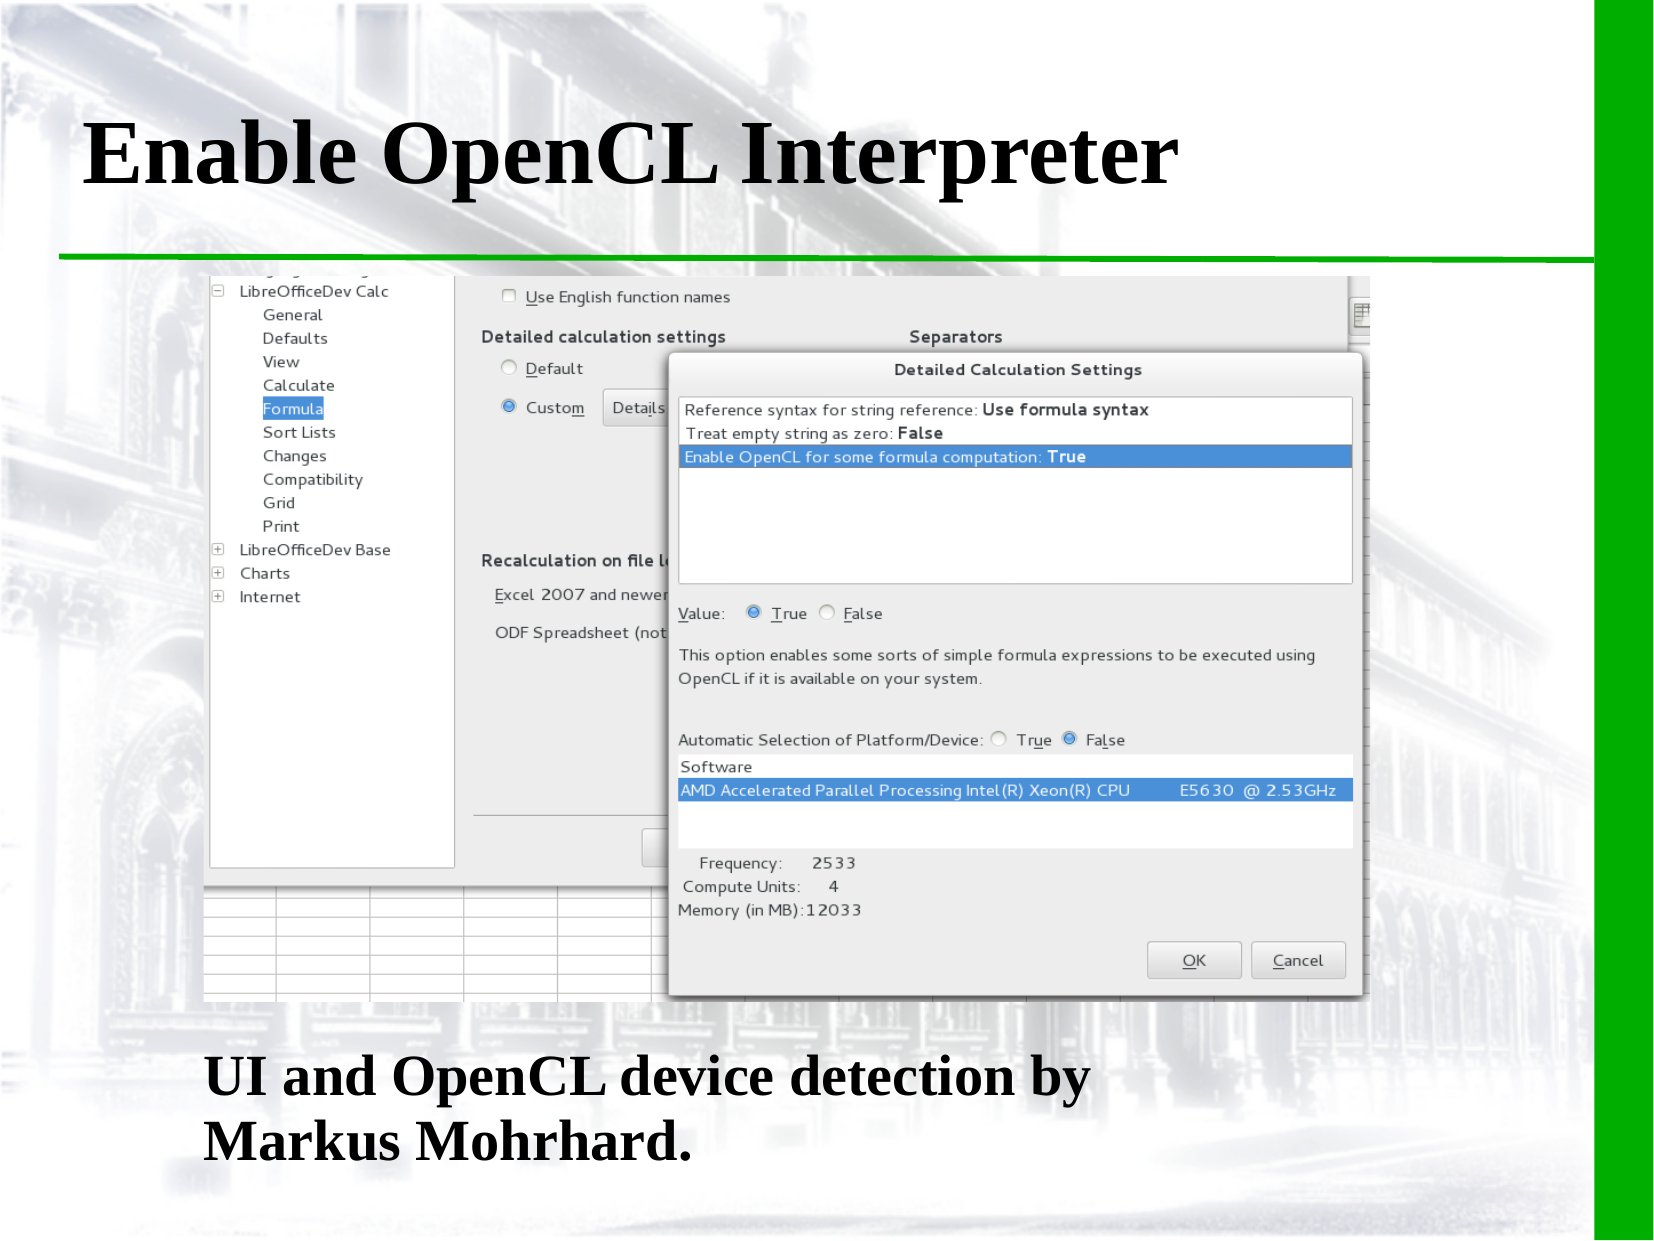

# Enable OpenCL Interpreter
UI and OpenCL device detection by Markus Mohrhard.